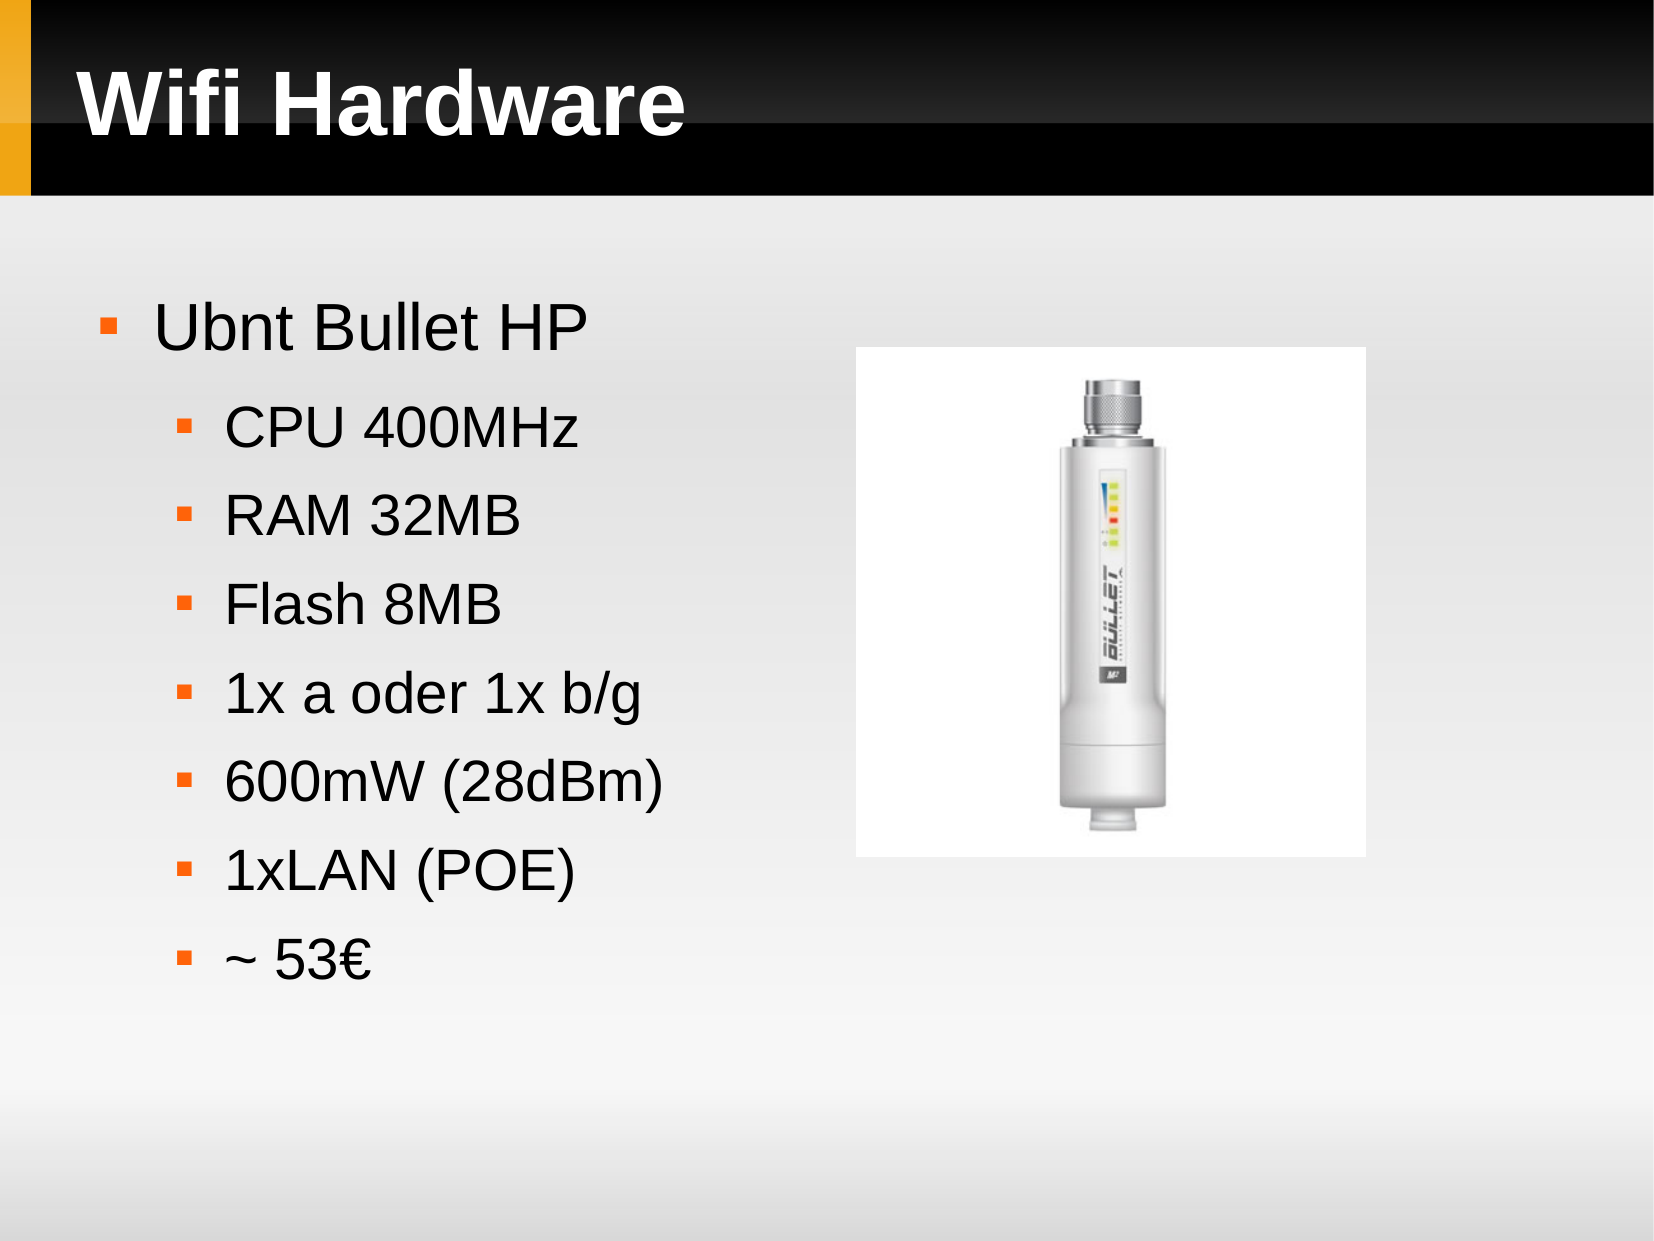

# Wifi Hardware
Ubnt Bullet HP
CPU 400MHz
RAM 32MB
Flash 8MB
1x a oder 1x b/g
600mW (28dBm)
1xLAN (POE)
~ 53€